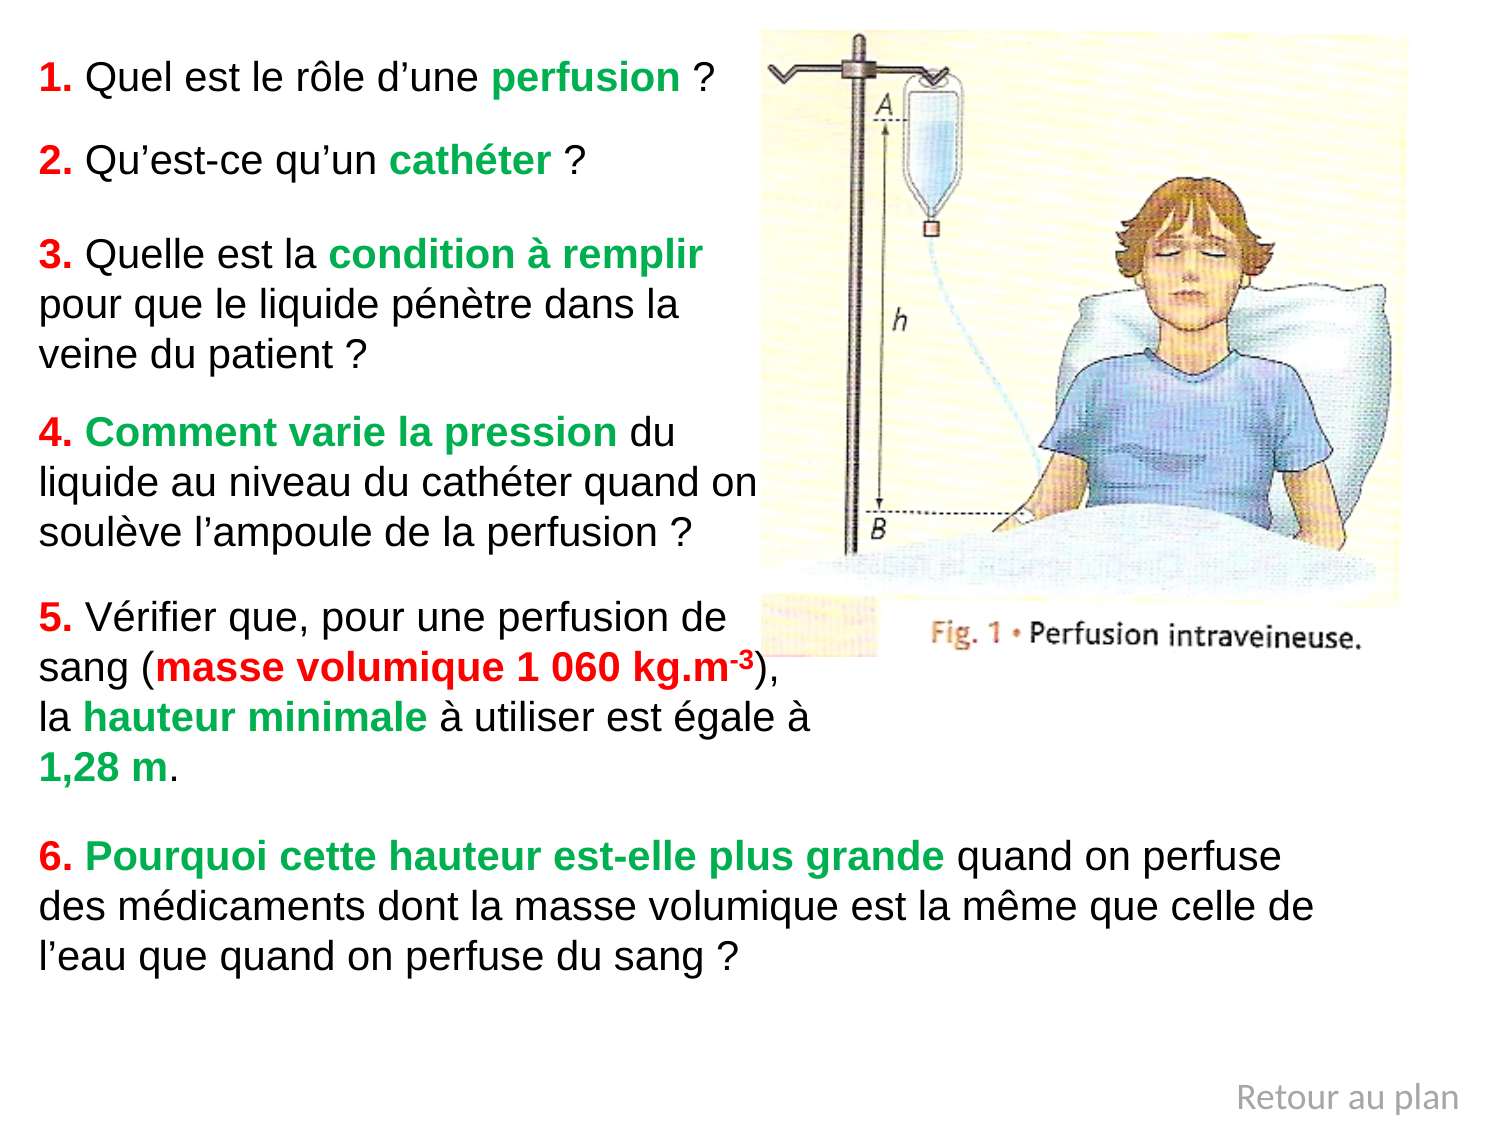

1. Quel est le rôle d’une perfusion ?
2. Qu’est-ce qu’un cathéter ?
3. Quelle est la condition à remplir pour que le liquide pénètre dans la veine du patient ?
4. Comment varie la pression du liquide au niveau du cathéter quand on soulève l’ampoule de la perfusion ?
5. Vérifier que, pour une perfusion de sang (masse volumique 1 060 kg.m-3), la hauteur minimale à utiliser est égale à 1,28 m.
6. Pourquoi cette hauteur est-elle plus grande quand on perfuse des médicaments dont la masse volumique est la même que celle de l’eau que quand on perfuse du sang ?
Retour au plan